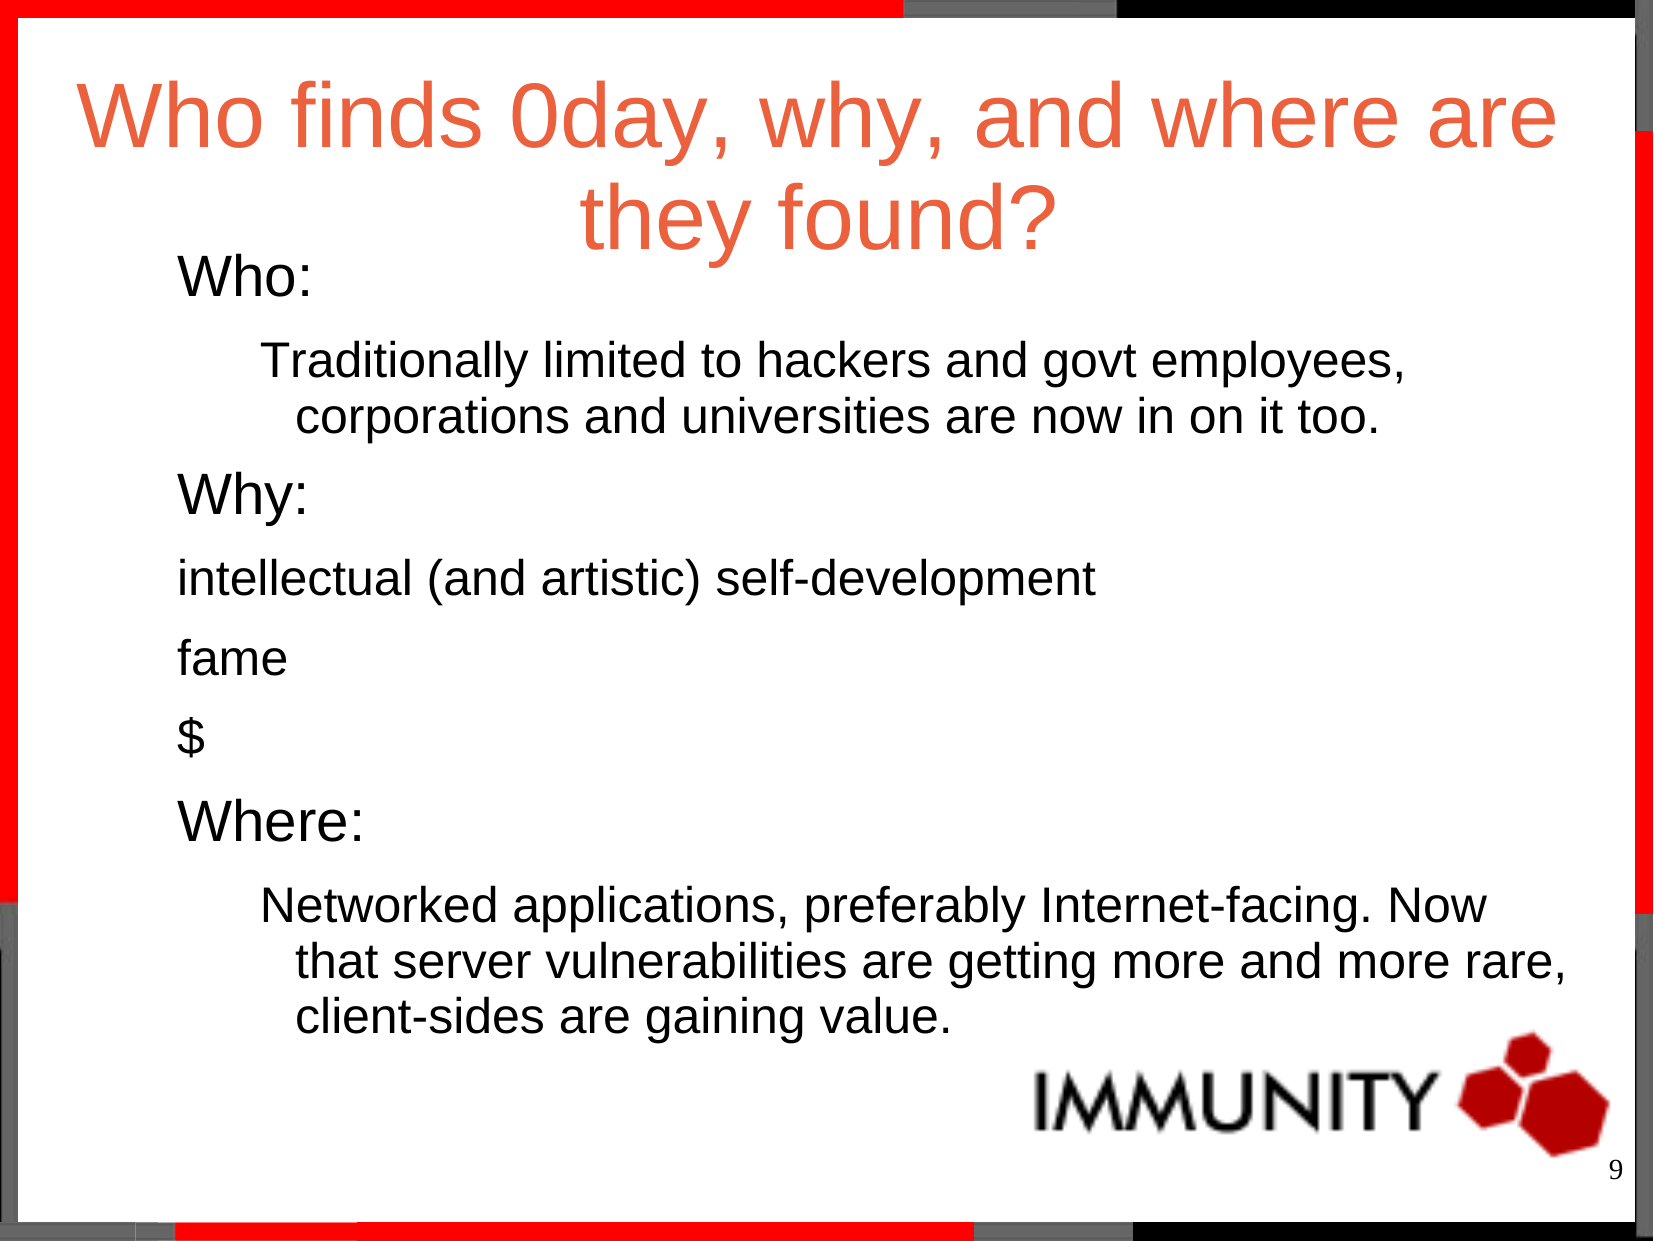

# Who finds 0day, why, and where are they found?
Who:
Traditionally limited to hackers and govt employees, corporations and universities are now in on it too.
Why:
intellectual (and artistic) self-development
fame
$
Where:
Networked applications, preferably Internet-facing. Now that server vulnerabilities are getting more and more rare, client-sides are gaining value.